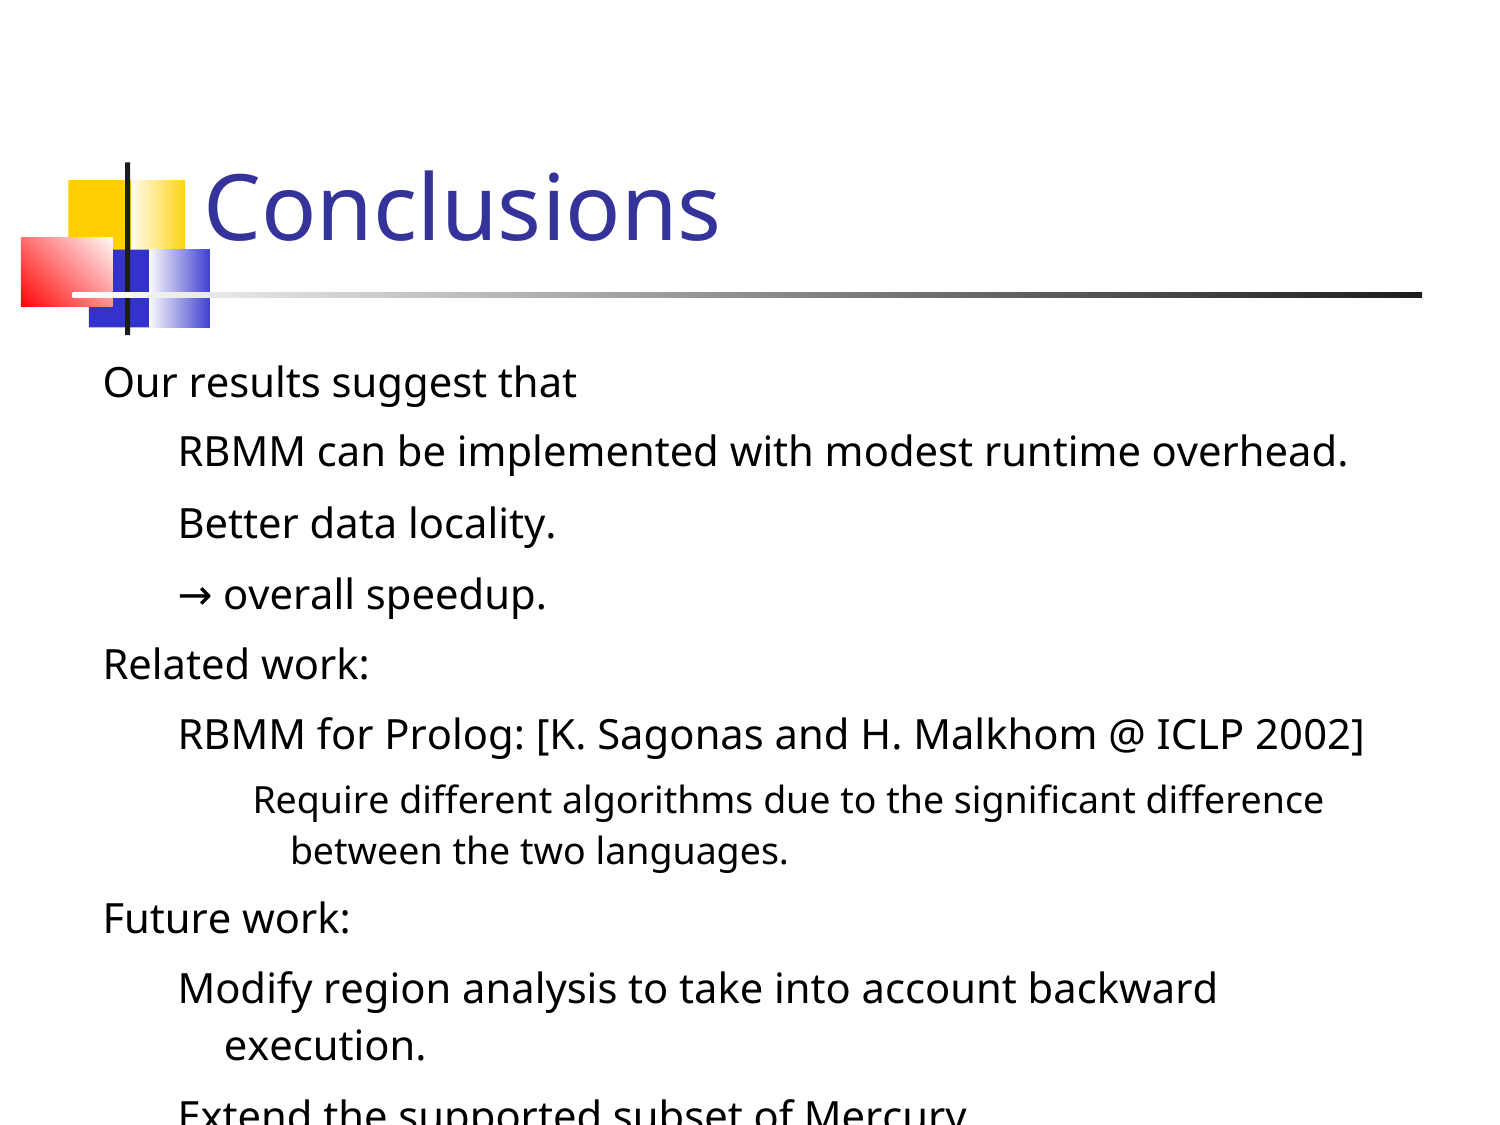

# Conclusions
Our results suggest that
RBMM can be implemented with modest runtime overhead.
Better data locality.
→ overall speedup.
Related work:
RBMM for Prolog: [K. Sagonas and H. Malkhom @ ICLP 2002]
Require different algorithms due to the significant difference between the two languages.
Future work:
Modify region analysis to take into account backward execution.
Extend the supported subset of Mercury.